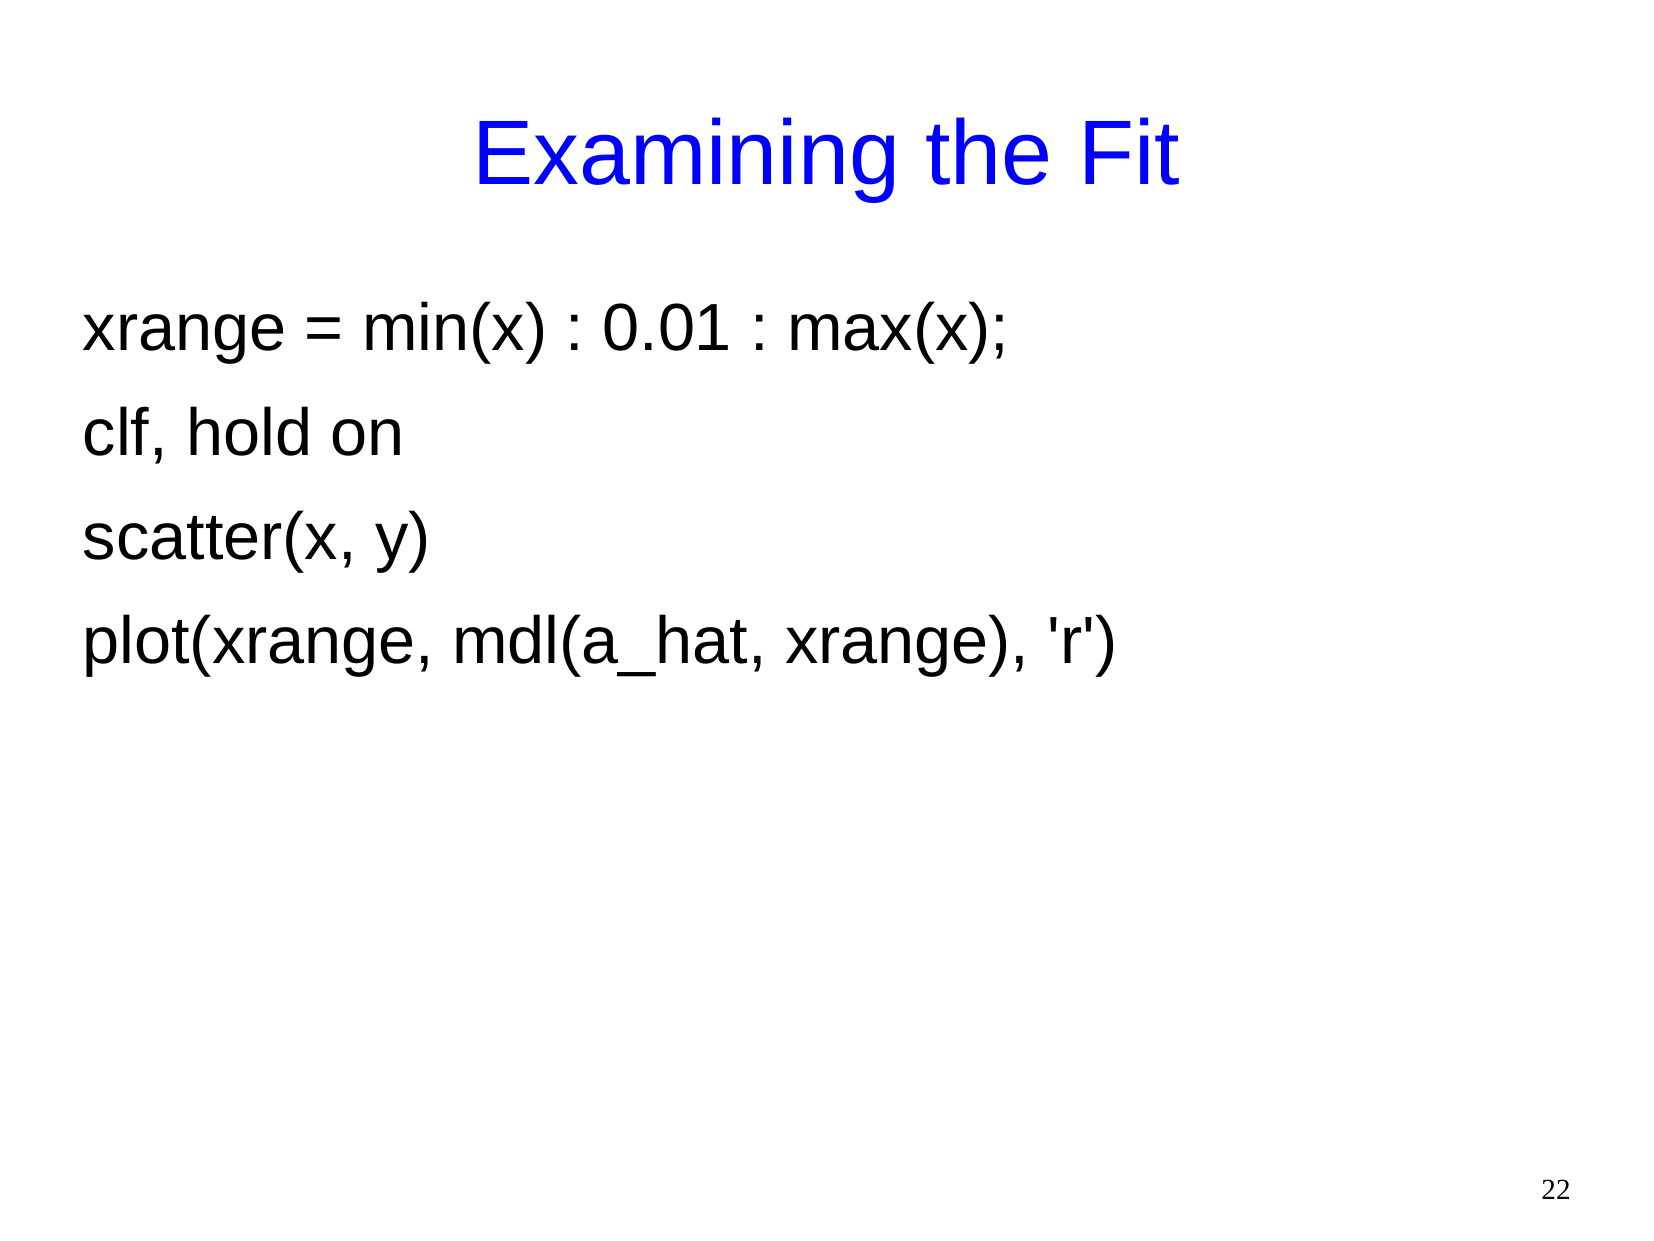

# Examining the Fit
xrange = min(x) : 0.01 : max(x);
clf, hold on
scatter(x, y)
plot(xrange, mdl(a_hat, xrange), 'r')
22